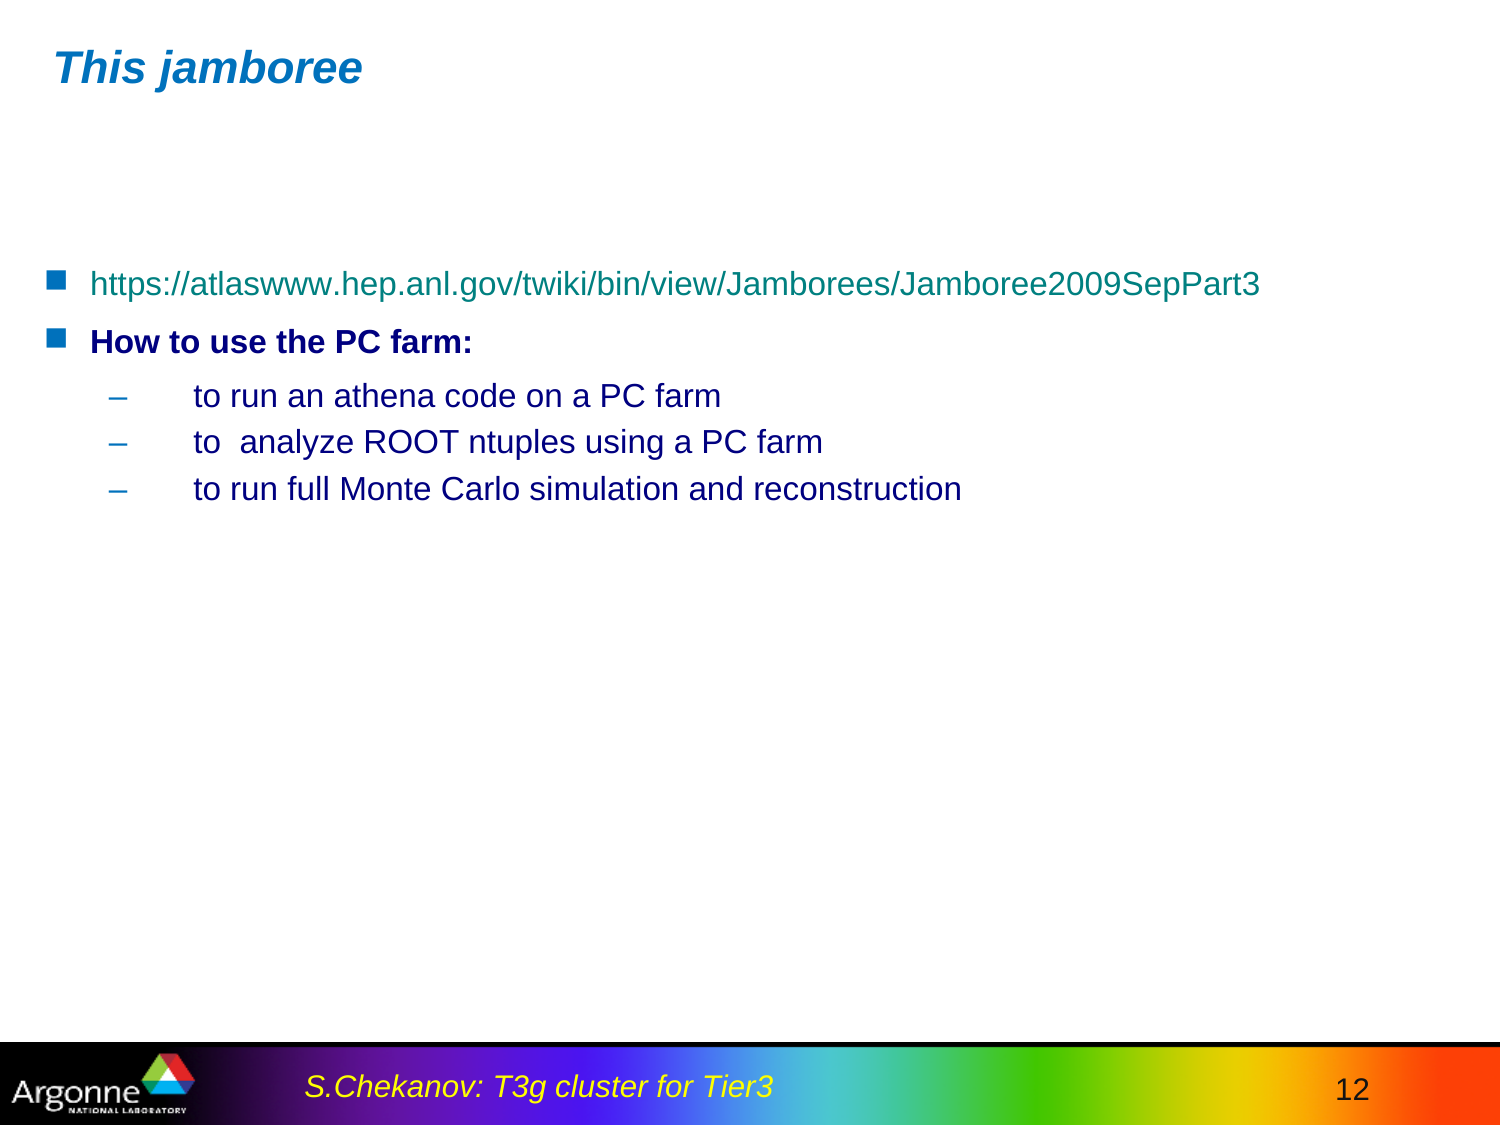

This jamboree
# https://atlaswww.hep.anl.gov/twiki/bin/view/Jamborees/Jamboree2009SepPart3
How to use the PC farm:
 to run an athena code on a PC farm
 to analyze ROOT ntuples using a PC farm
 to run full Monte Carlo simulation and reconstruction